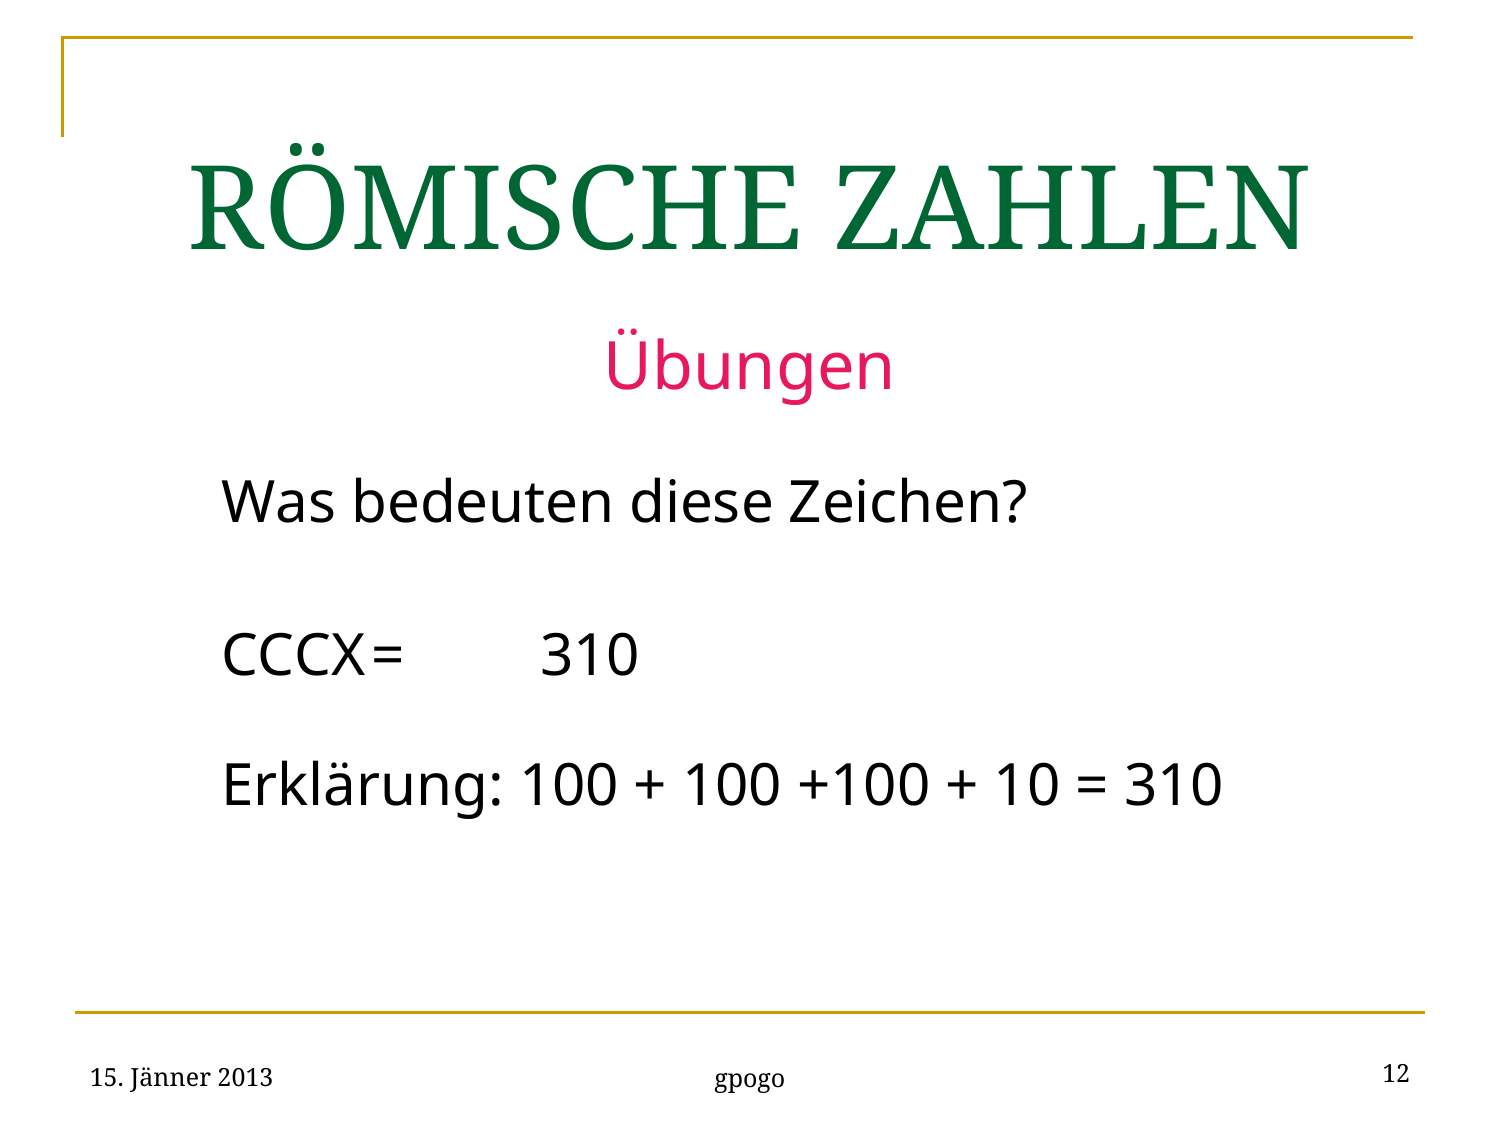

# RÖMISCHE ZAHLEN
Übungen
Was bedeuten diese Zeichen?
CCCX	=
310
Erklärung: 100 + 100 +100 + 10 = 310
15. Jänner 2013
gpogo